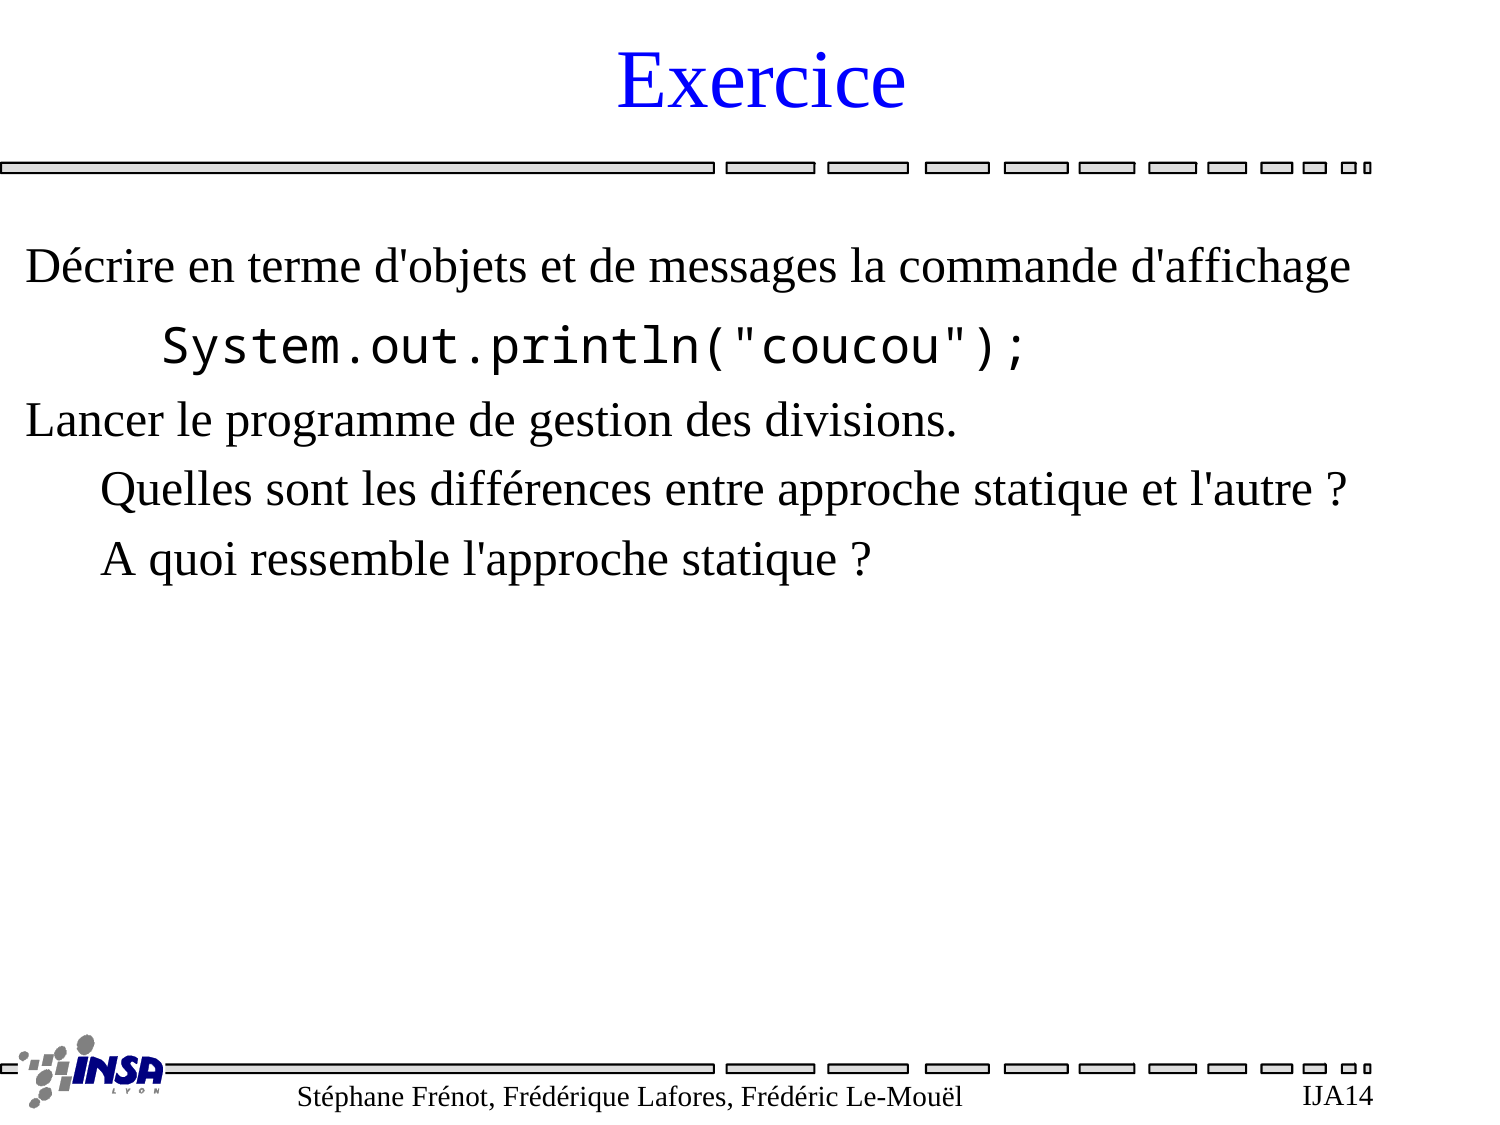

# Exercice
Décrire en terme d'objets et de messages la commande d'affichage
 System.out.println("coucou");
Lancer le programme de gestion des divisions.
Quelles sont les différences entre approche statique et l'autre ?
A quoi ressemble l'approche statique ?